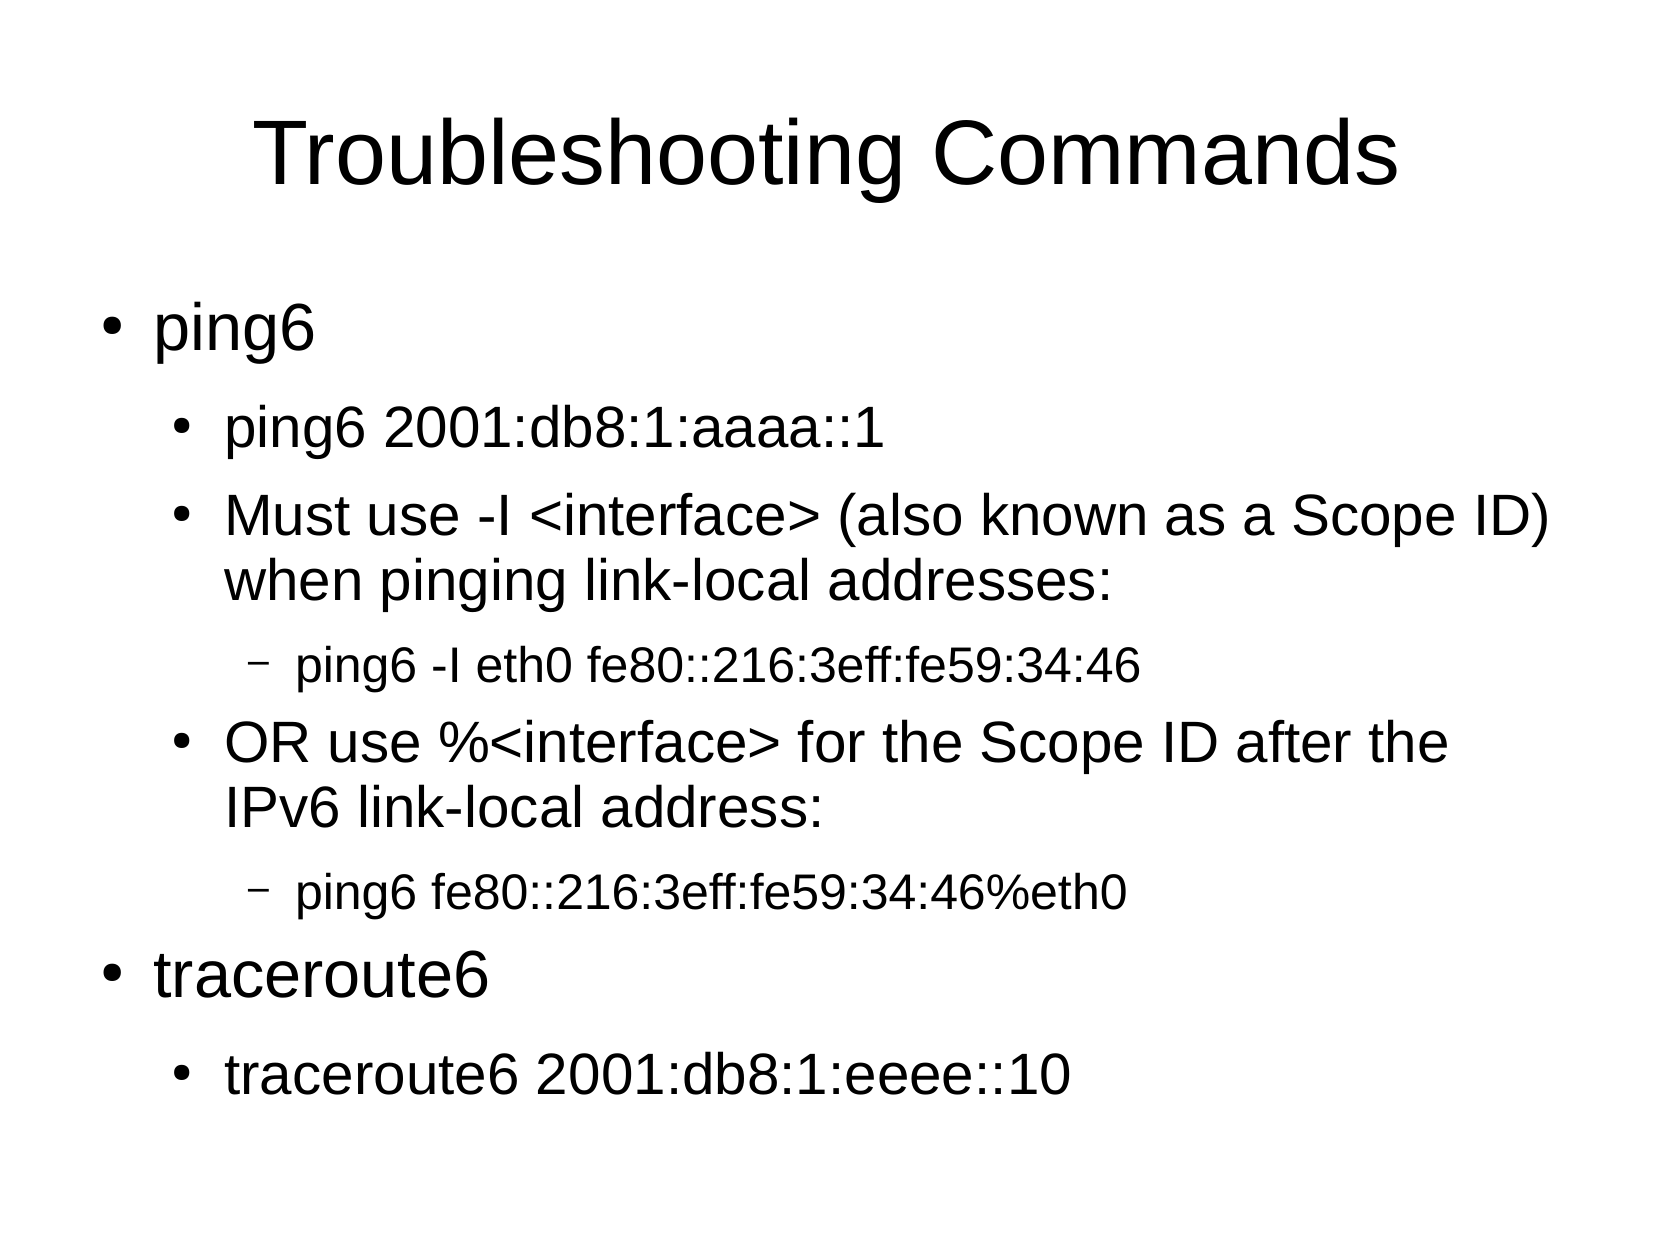

# Troubleshooting Commands
ping6
ping6 2001:db8:1:aaaa::1
Must use -I <interface> (also known as a Scope ID) when pinging link-local addresses:
ping6 -I eth0 fe80::216:3eff:fe59:34:46
OR use %<interface> for the Scope ID after the IPv6 link-local address:
ping6 fe80::216:3eff:fe59:34:46%eth0
traceroute6
traceroute6 2001:db8:1:eeee::10